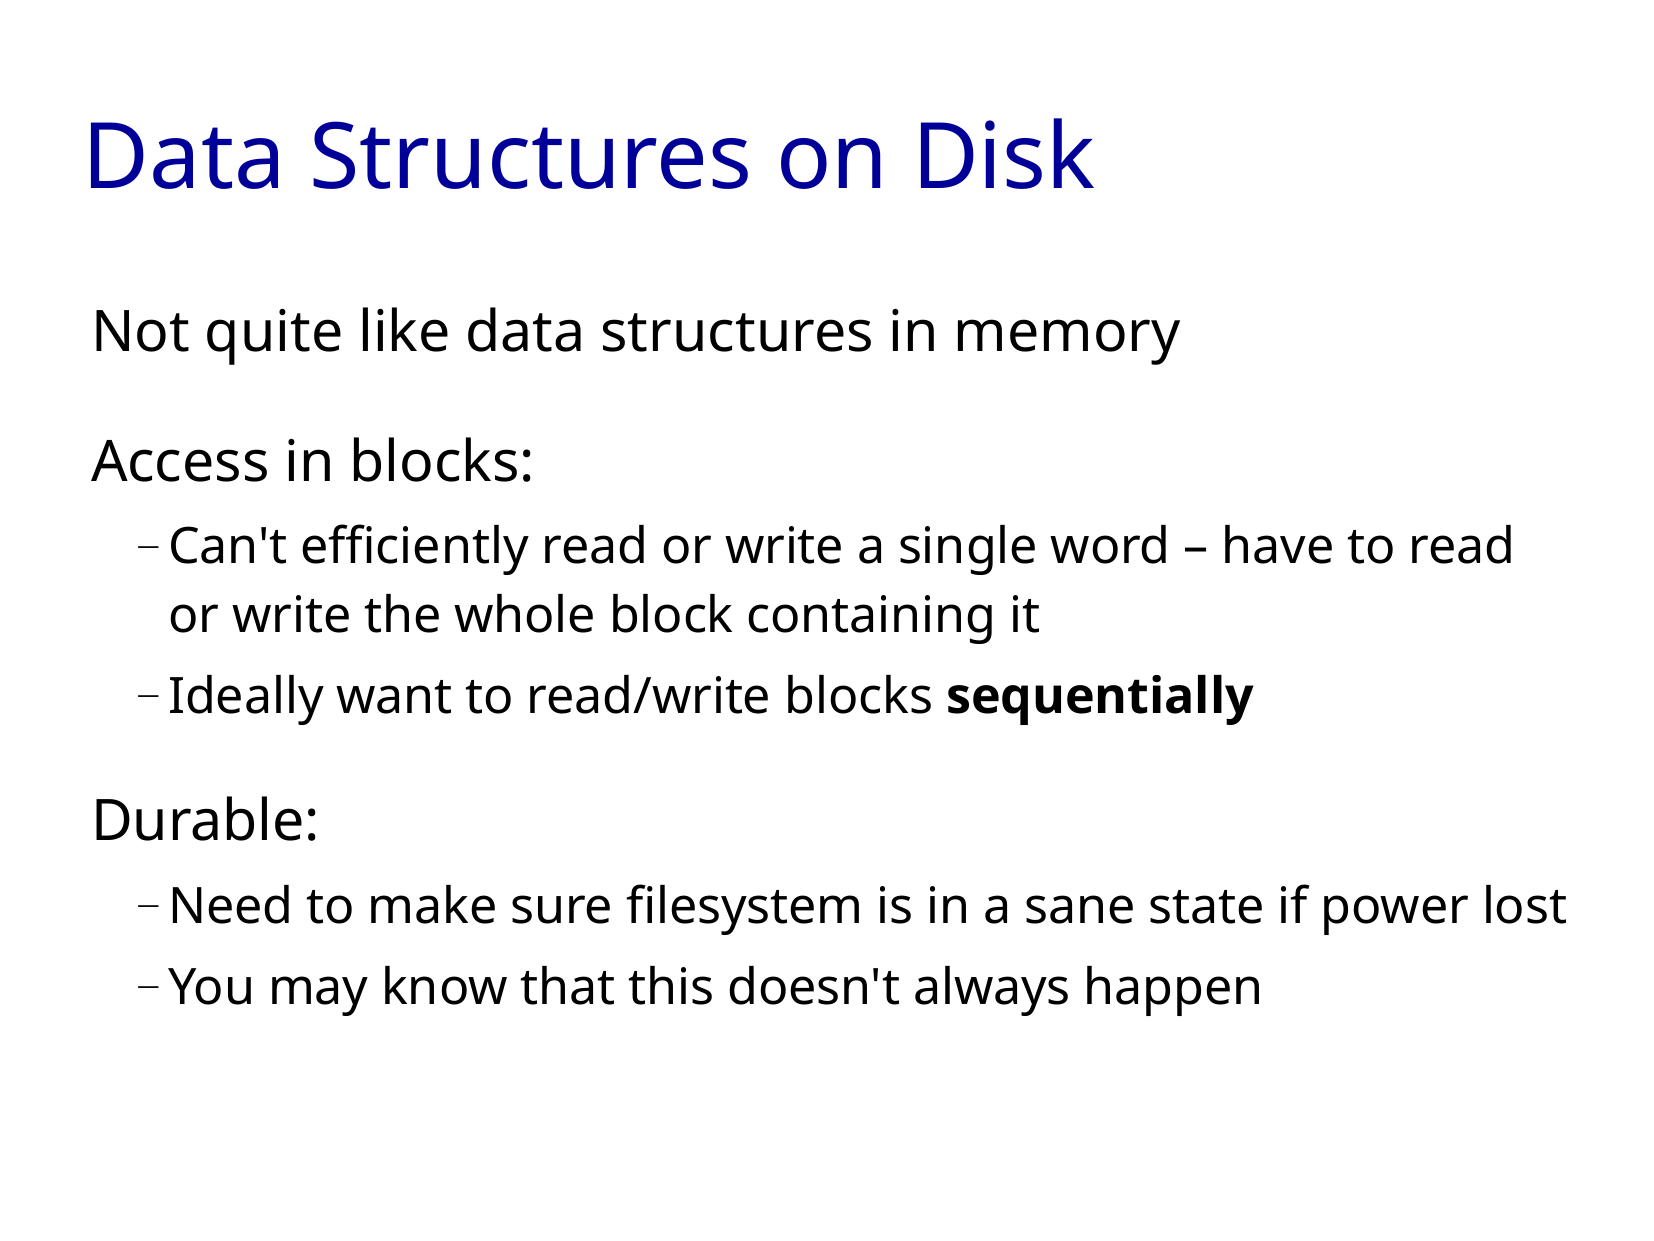

# Data Structures on Disk
Not quite like data structures in memory
Access in blocks:
Can't efficiently read or write a single word – have to read or write the whole block containing it
Ideally want to read/write blocks sequentially
Durable:
Need to make sure filesystem is in a sane state if power lost
You may know that this doesn't always happen